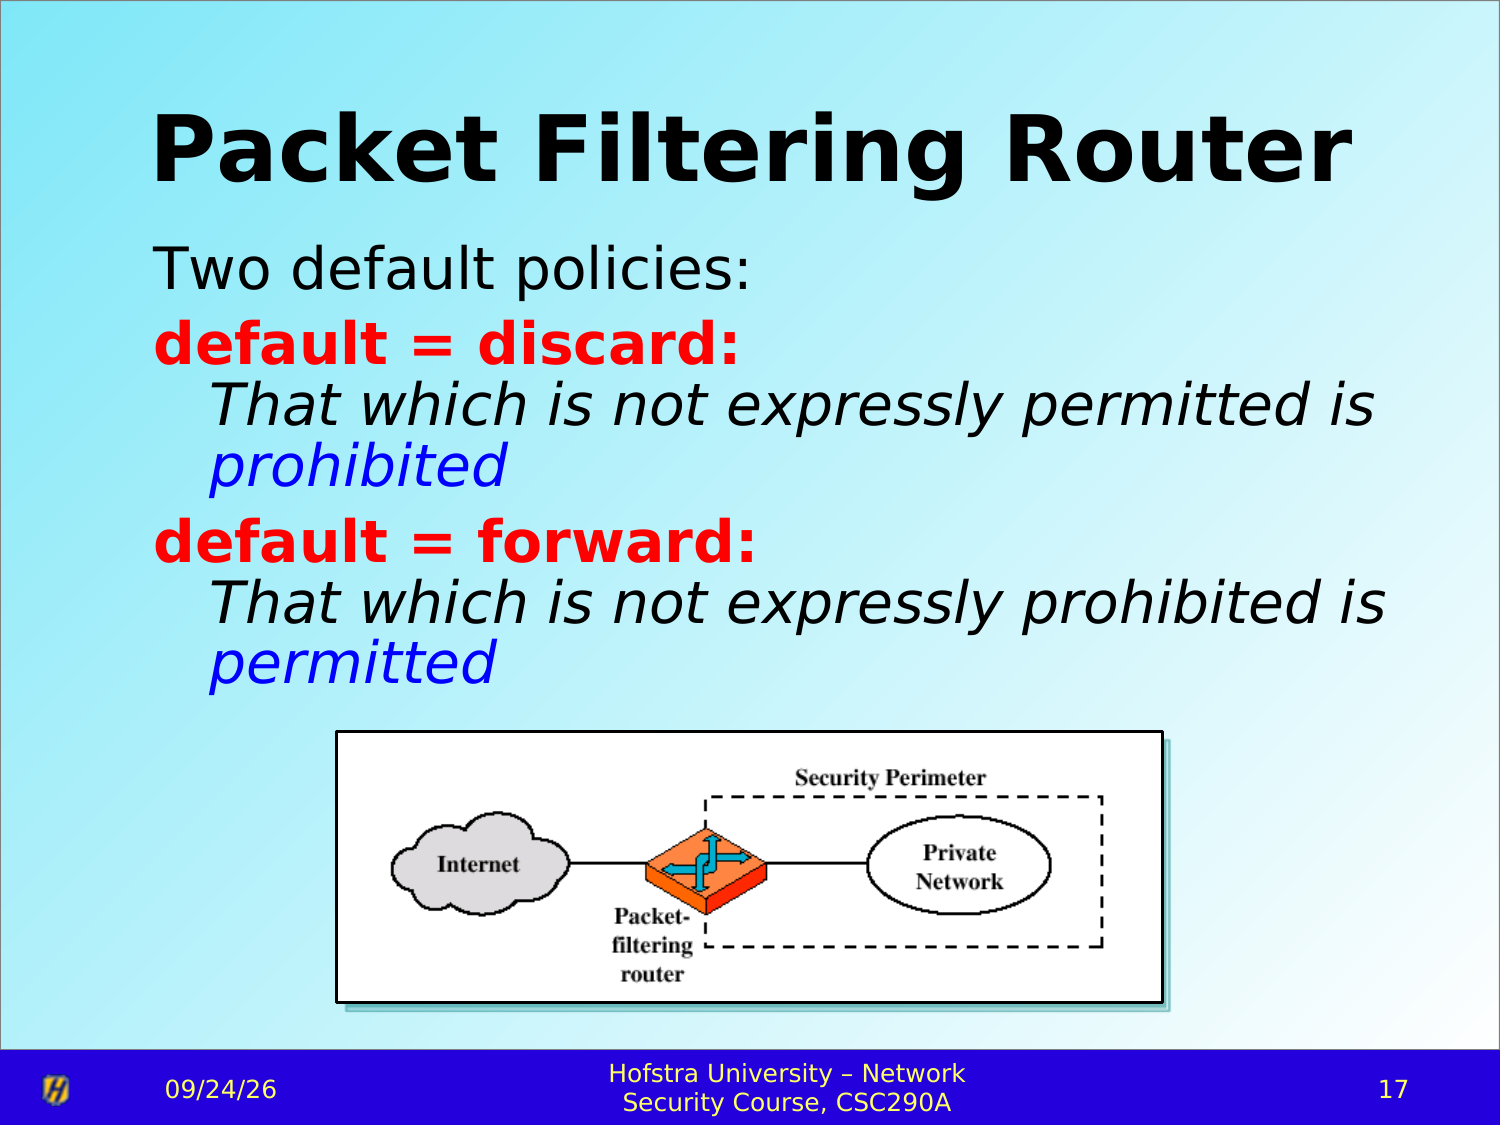

# Packet Filtering Router
Two default policies:
default = discard:
That which is not expressly permitted is prohibited
default = forward:
That which is not expressly prohibited is permitted
17